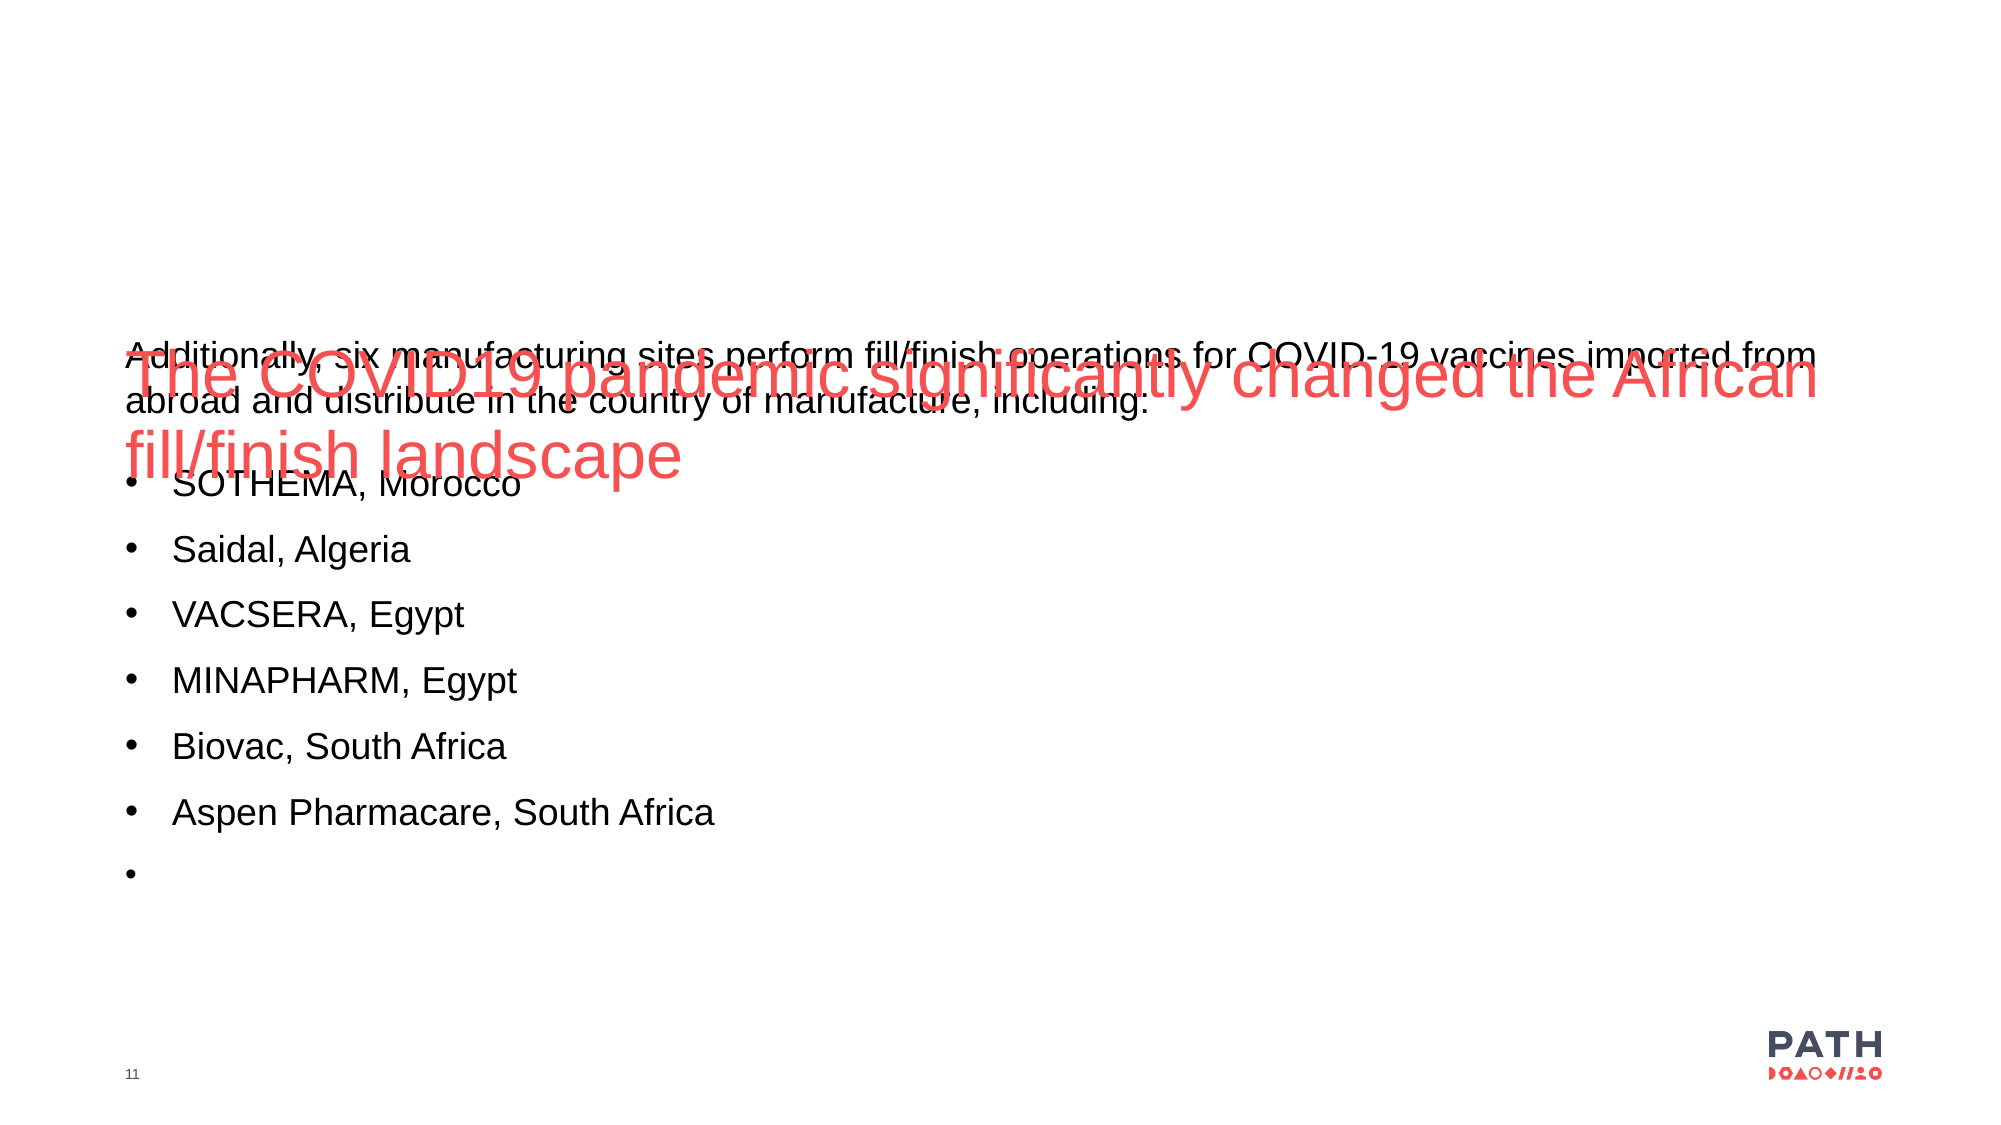

# Additionally, six manufacturing sites perform fill/finish operations for COVID-19 vaccines imported from abroad and distribute in the country of manufacture, including:
SOTHEMA, Morocco
Saidal, Algeria
VACSERA, Egypt
MINAPHARM, Egypt
Biovac, South Africa
Aspen Pharmacare, South Africa
The COVID19 pandemic significantly changed the African fill/finish landscape